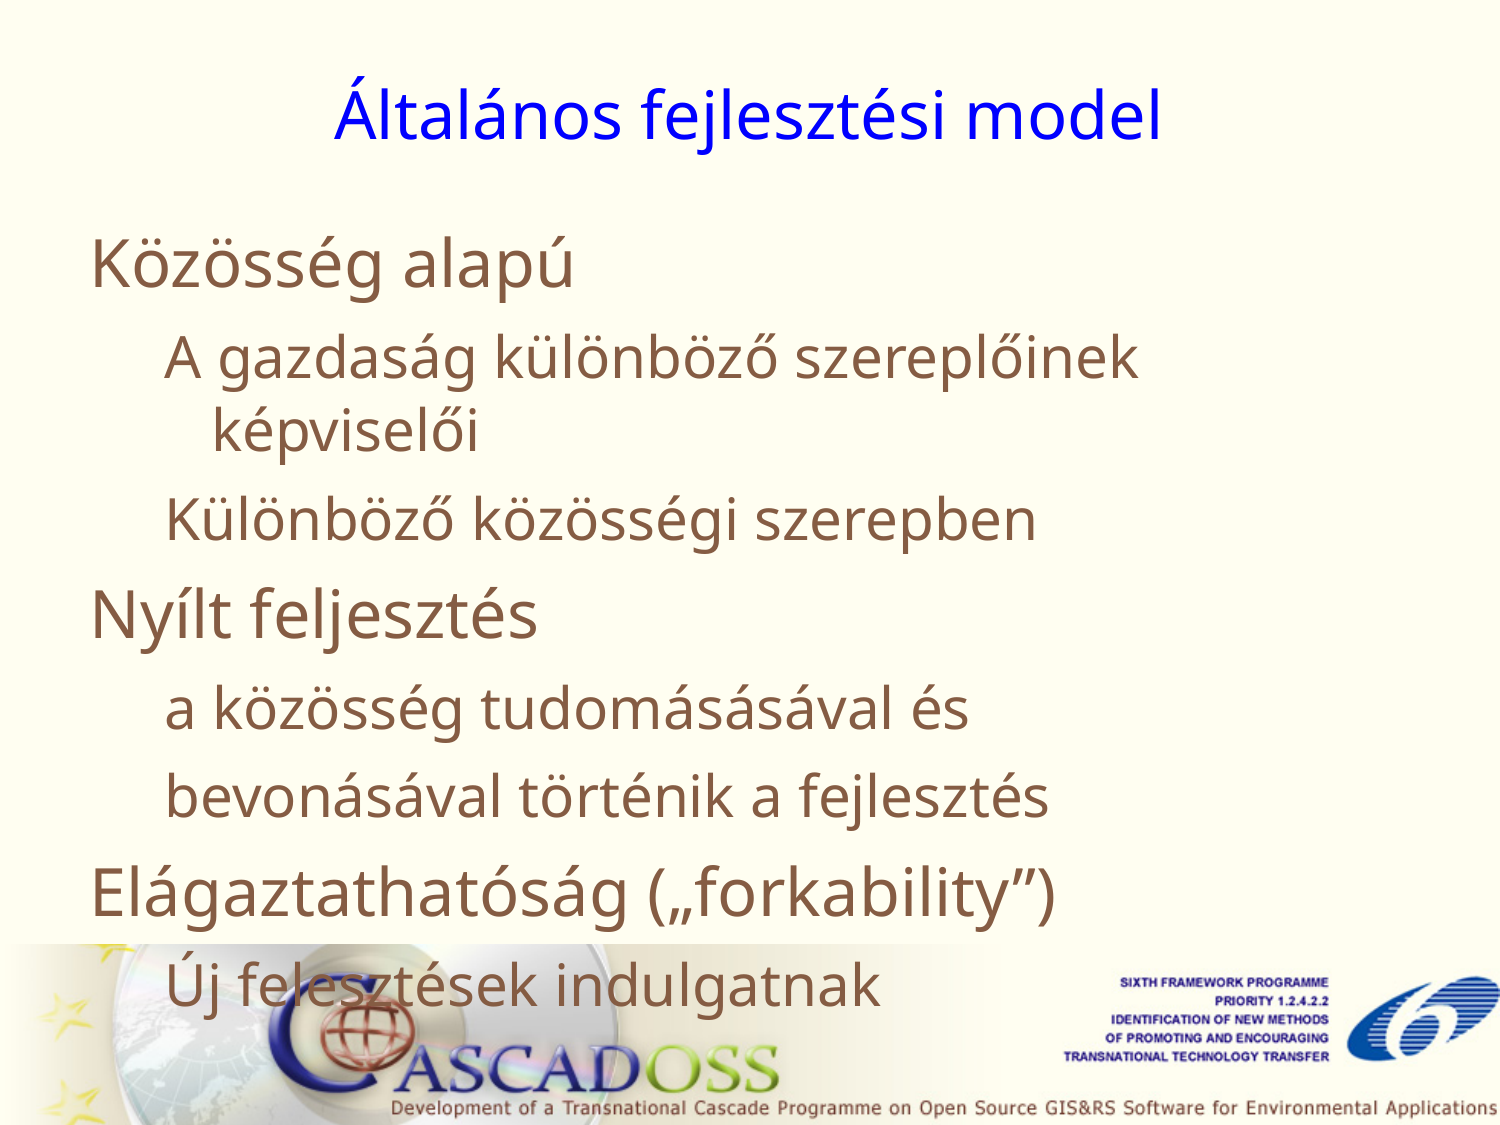

# Általános fejlesztési model
Közösség alapú
A gazdaság különböző szereplőinek képviselői
Különböző közösségi szerepben
Nyílt feljesztés
a közösség tudomásásával és
bevonásával történik a fejlesztés
Elágaztathatóság („forkability”)
Új felesztések indulgatnak